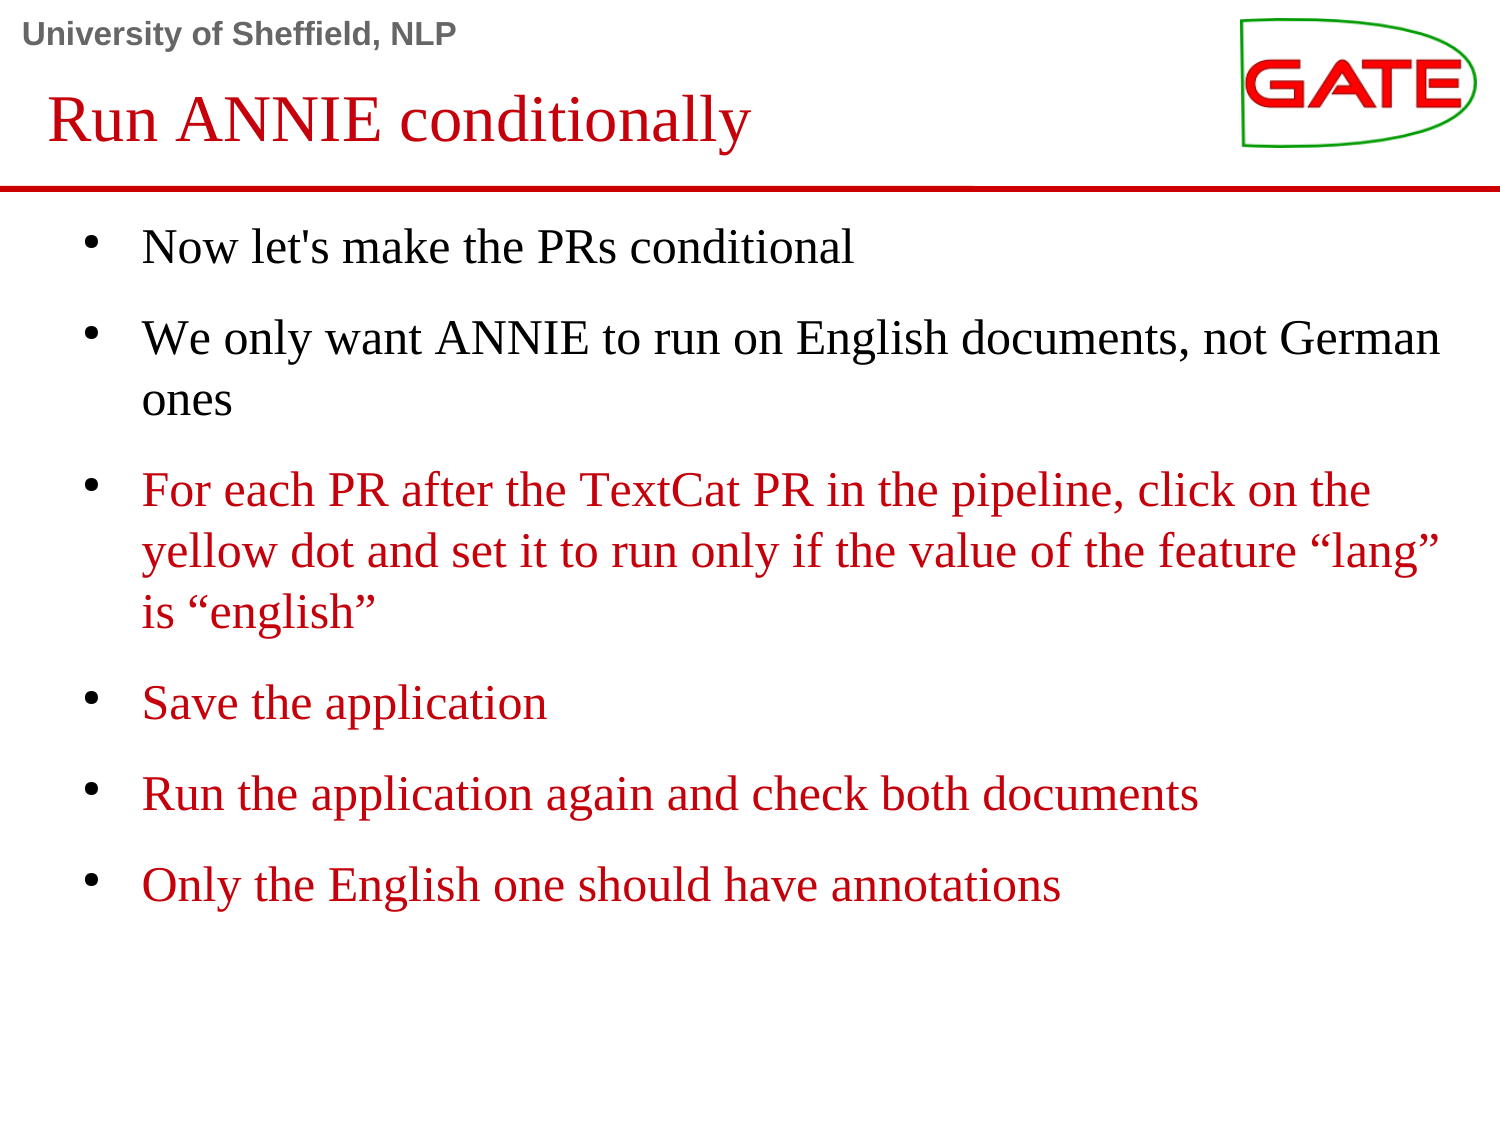

# Run ANNIE conditionally
Now let's make the PRs conditional
We only want ANNIE to run on English documents, not German ones
For each PR after the TextCat PR in the pipeline, click on the yellow dot and set it to run only if the value of the feature “lang” is “english”
Save the application
Run the application again and check both documents
Only the English one should have annotations